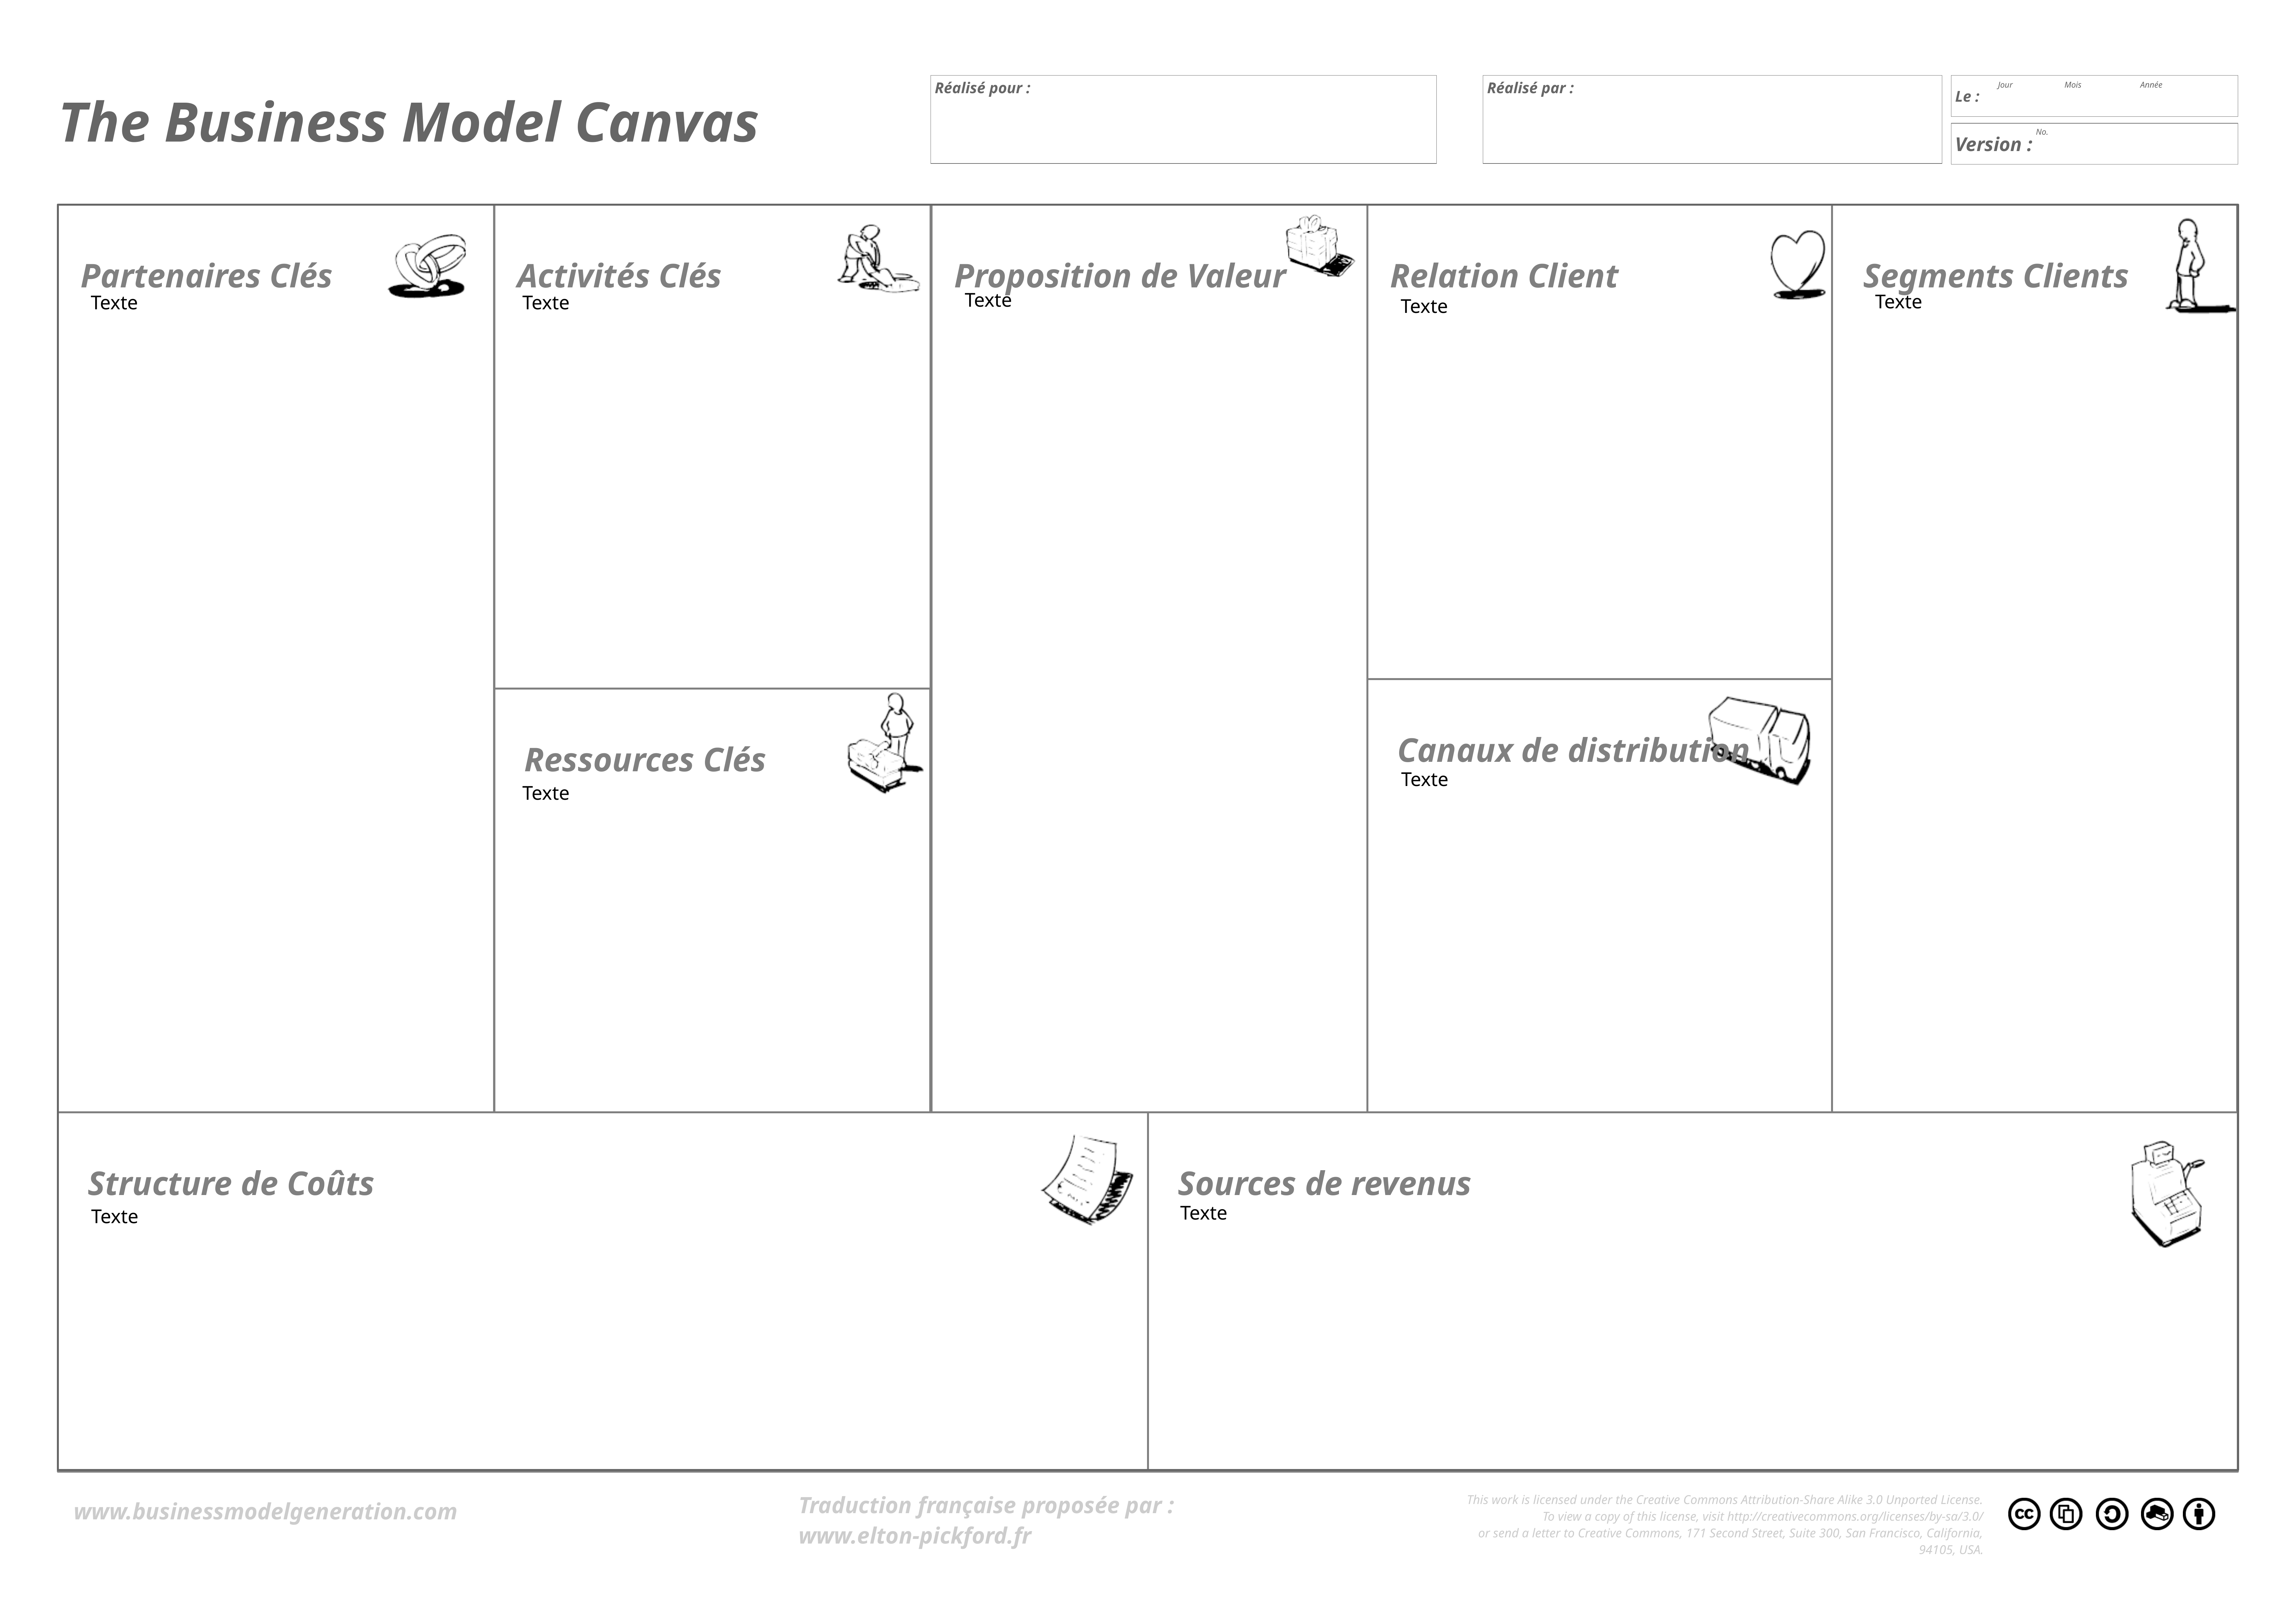

Réalisé pour :
Réalisé par :
Le :
Jour
Mois
Année
The Business Model Canvas
Version :
No.
 Partenaires Clés
 Activités Clés
 Proposition de Valeur
 Relation Client
 Segments Clients
Texte
Texte
Texte
Texte
Texte
	Canaux de distribution
	Ressources Clés
Texte
Texte
	Structure de Coûts
	Sources de revenus
Texte
Texte
Traduction française proposée par :
www.elton-pickford.fr
This work is licensed under the Creative Commons Attribution-Share Alike 3.0 Unported License.
To view a copy of this license, visit http://creativecommons.org/licenses/by-sa/3.0/
or send a letter to Creative Commons, 171 Second Street, Suite 300, San Francisco, California, 94105, USA.
www.businessmodelgeneration.com